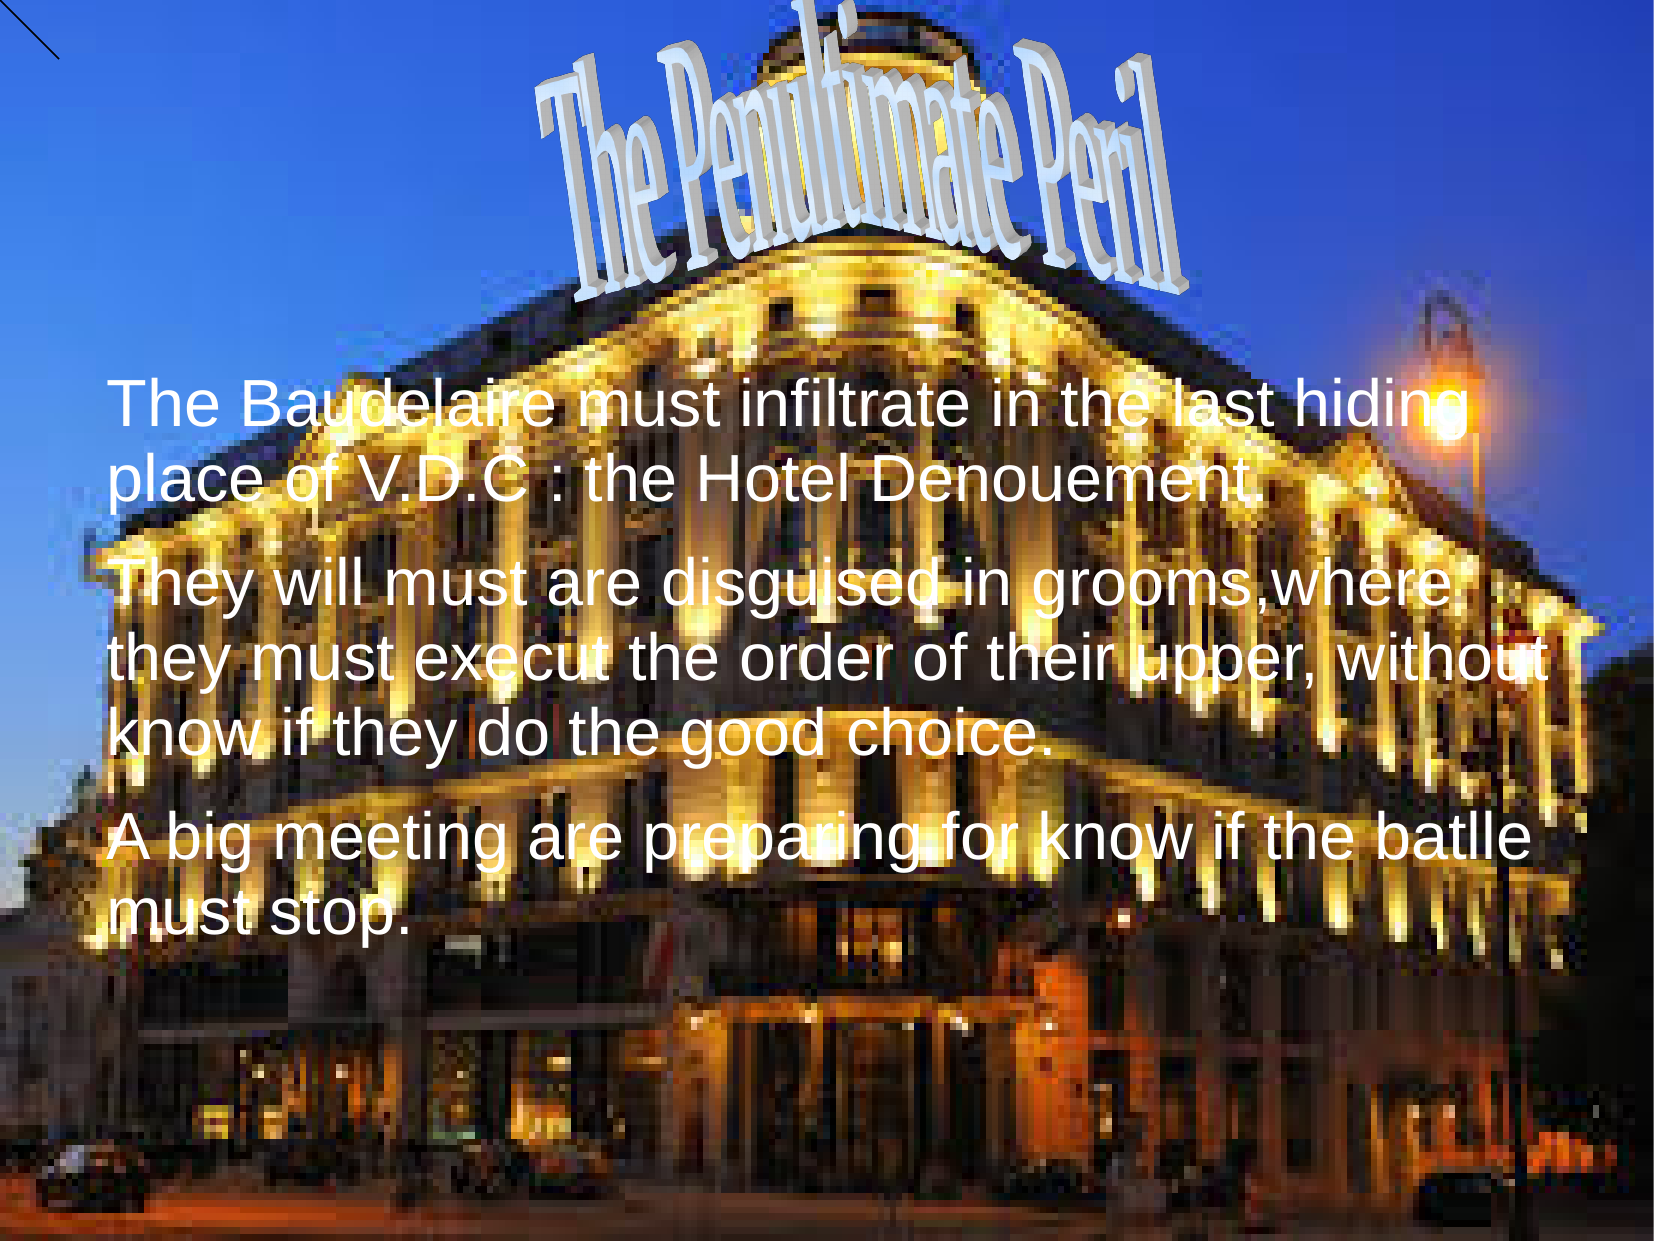

The Penultimate Peril
# The Baudelaire must infiltrate in the last hiding place of V.D.C : the Hotel Denouement.
They will must are disguised in grooms,where they must execut the order of their upper, without know if they do the good choice.
A big meeting are preparing for know if the batlle must stop.